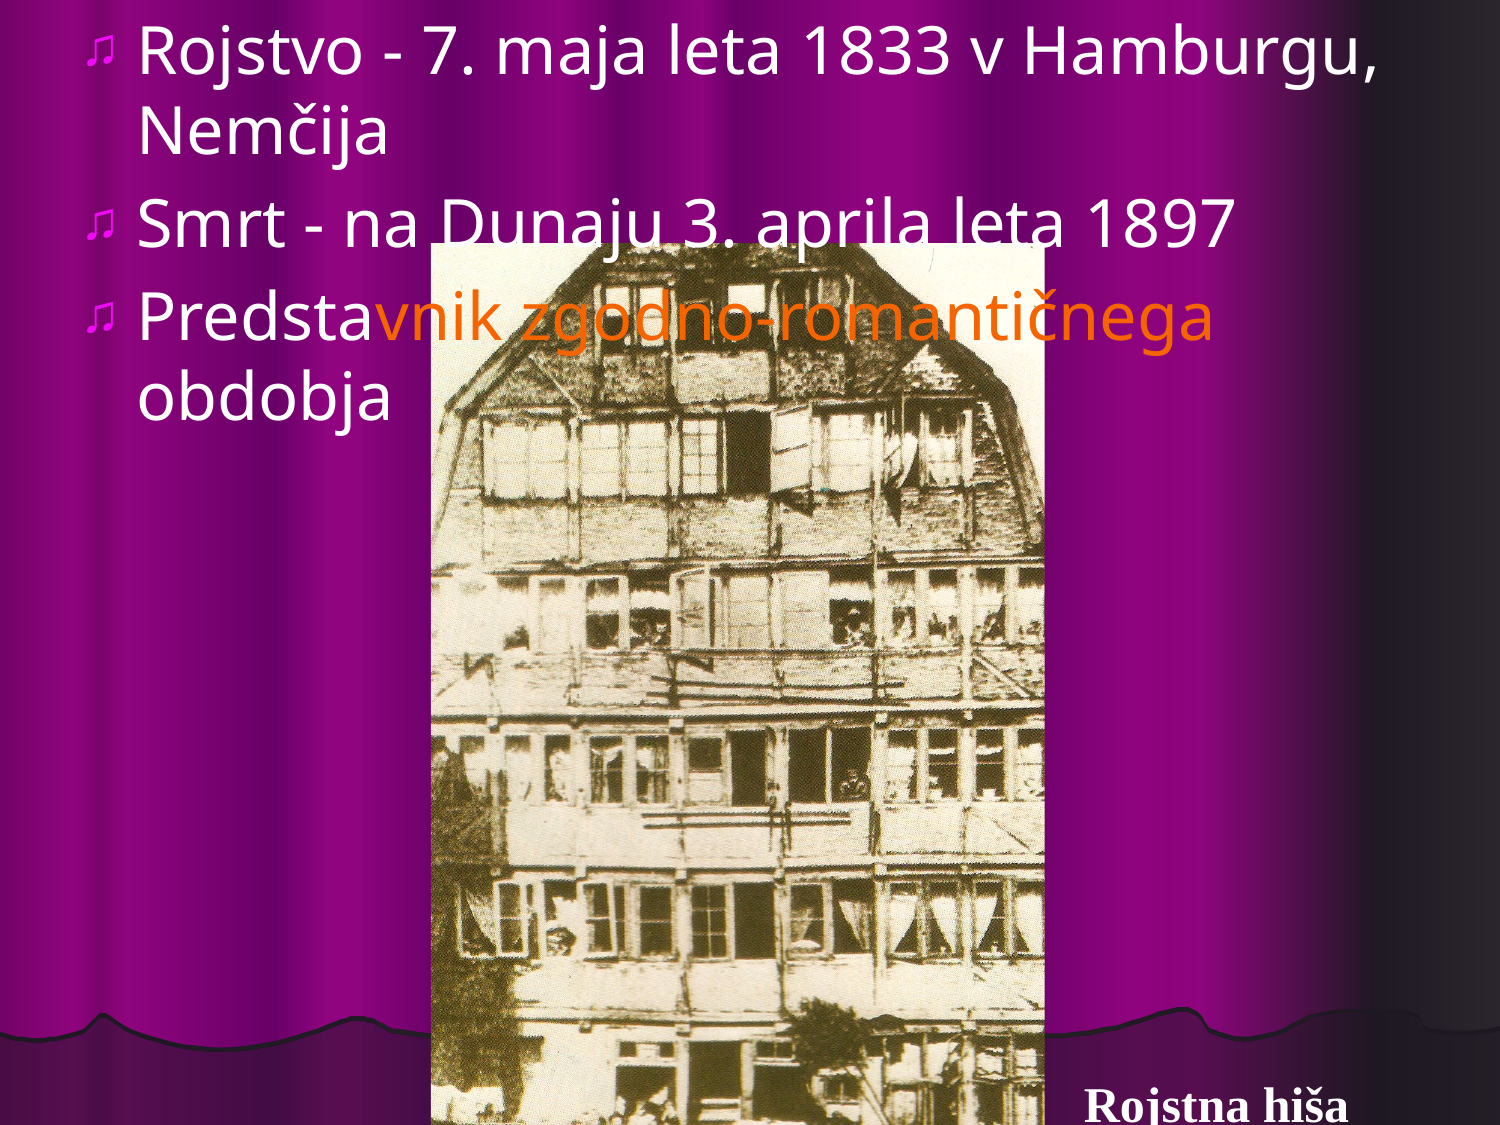

# Rojstvo - 7. maja leta 1833 v Hamburgu, Nemčija
Smrt - na Dunaju 3. aprila leta 1897
Predstavnik zgodno-romantičnega obdobja
Rojstna hiša